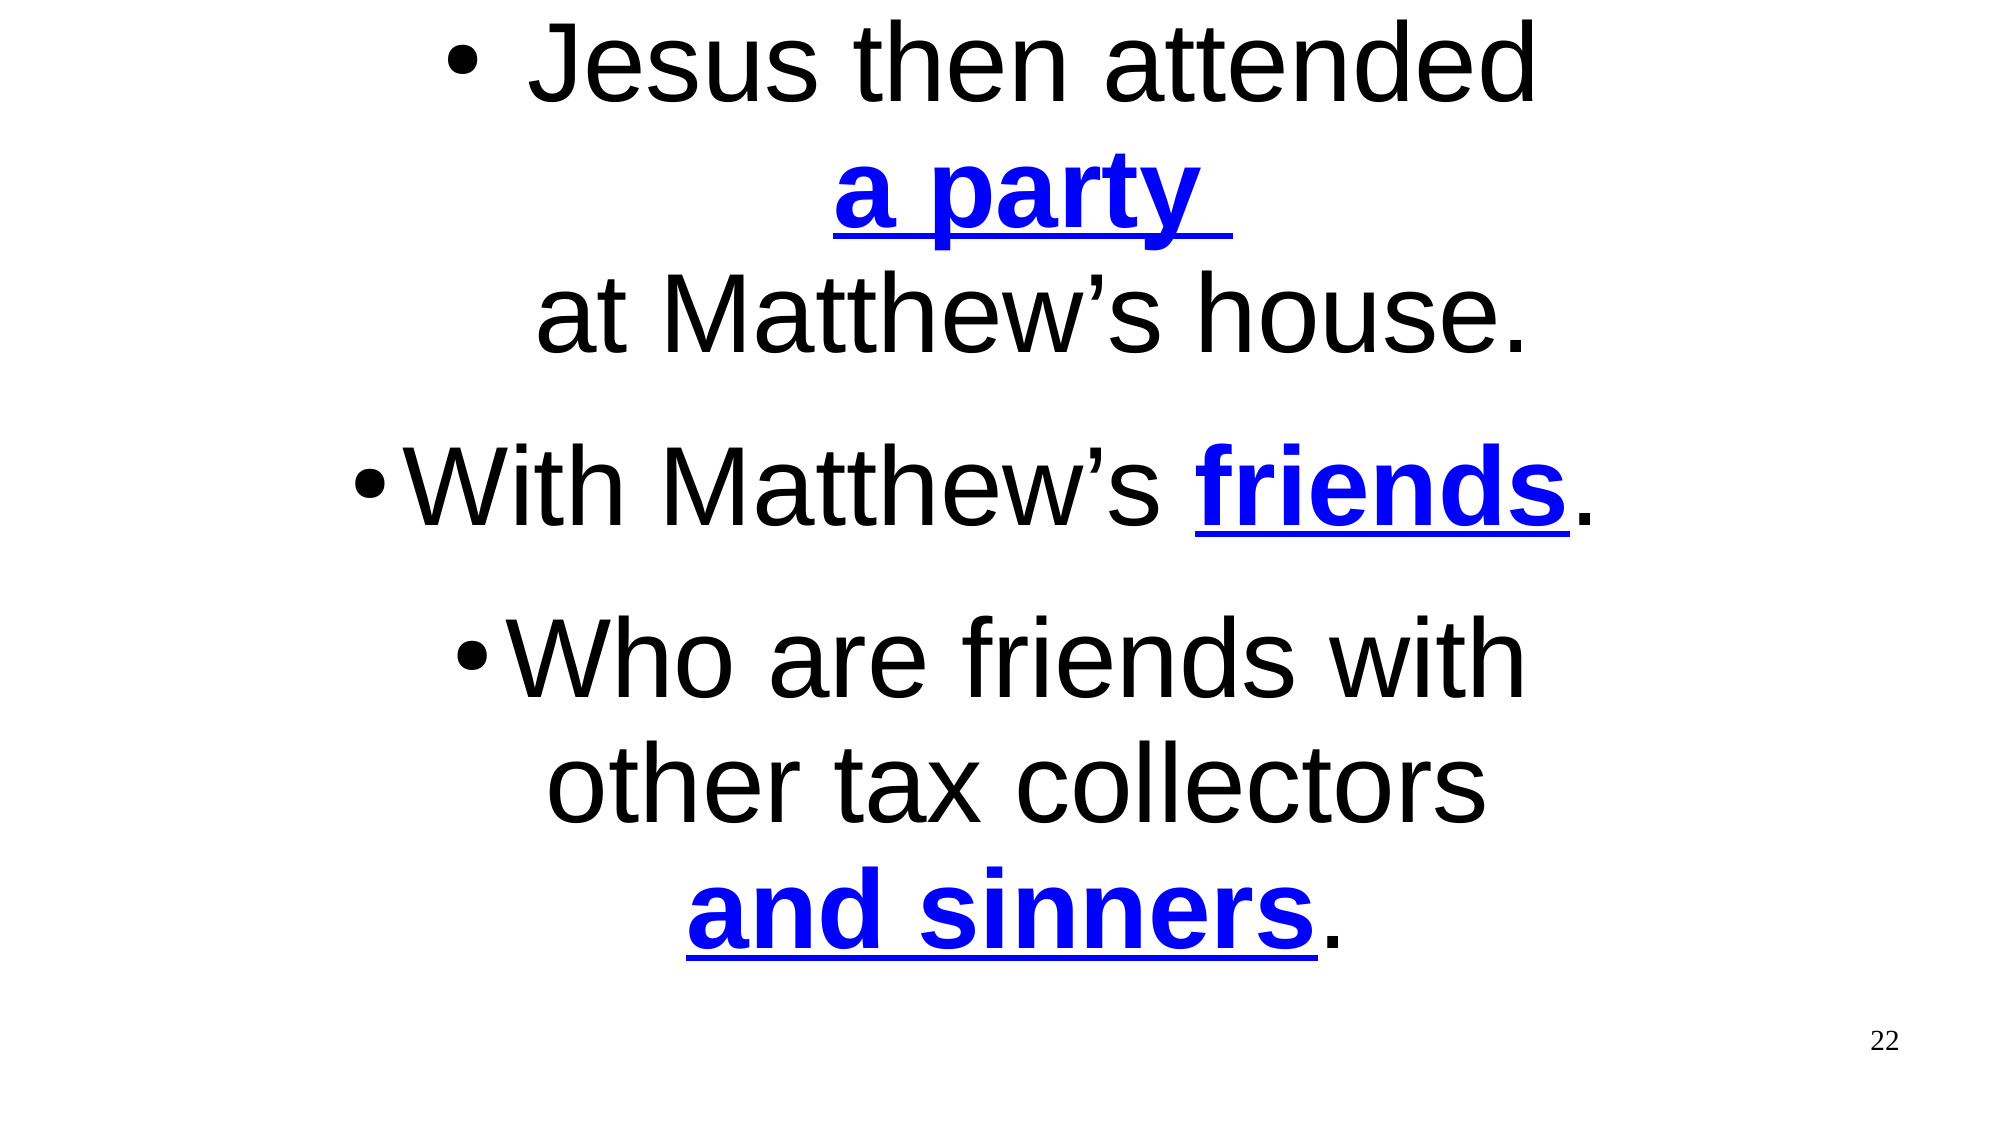

# Jesus then attended a party at Matthew’s house.
With Matthew’s friends.
Who are friends with
other tax collectors
and sinners.
22